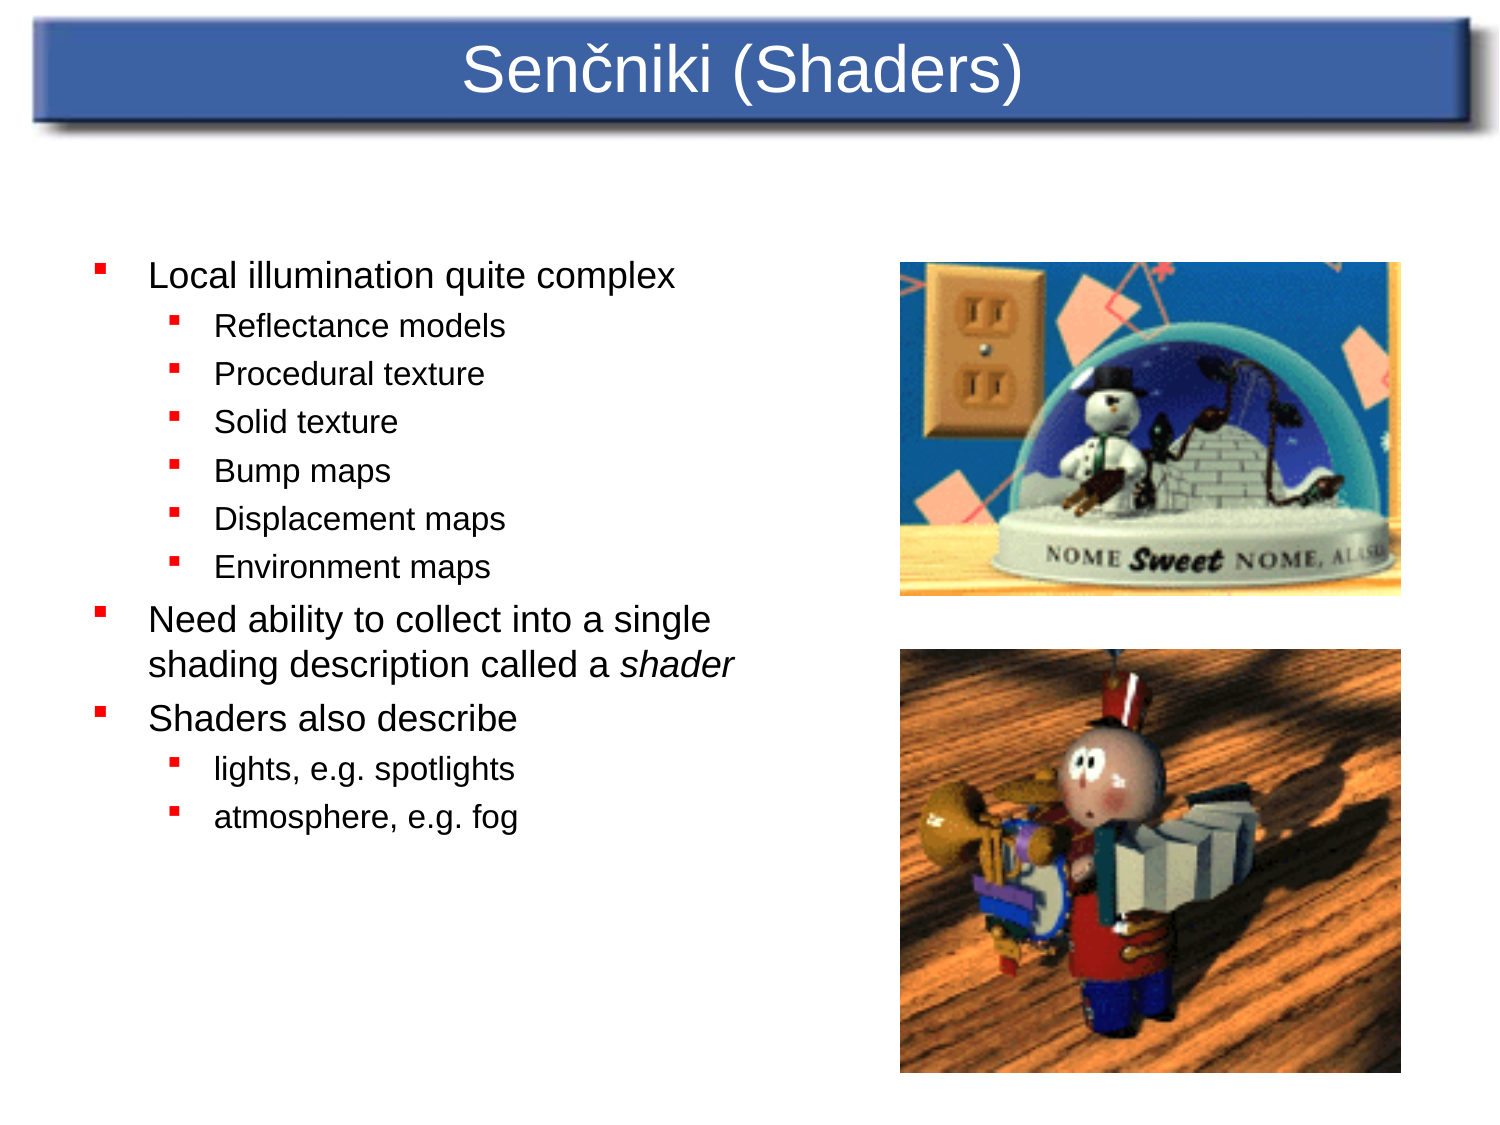

# Senčniki (Shaders)
Local illumination quite complex
Reflectance models
Procedural texture
Solid texture
Bump maps
Displacement maps
Environment maps
Need ability to collect into a single shading description called a shader
Shaders also describe
lights, e.g. spotlights
atmosphere, e.g. fog